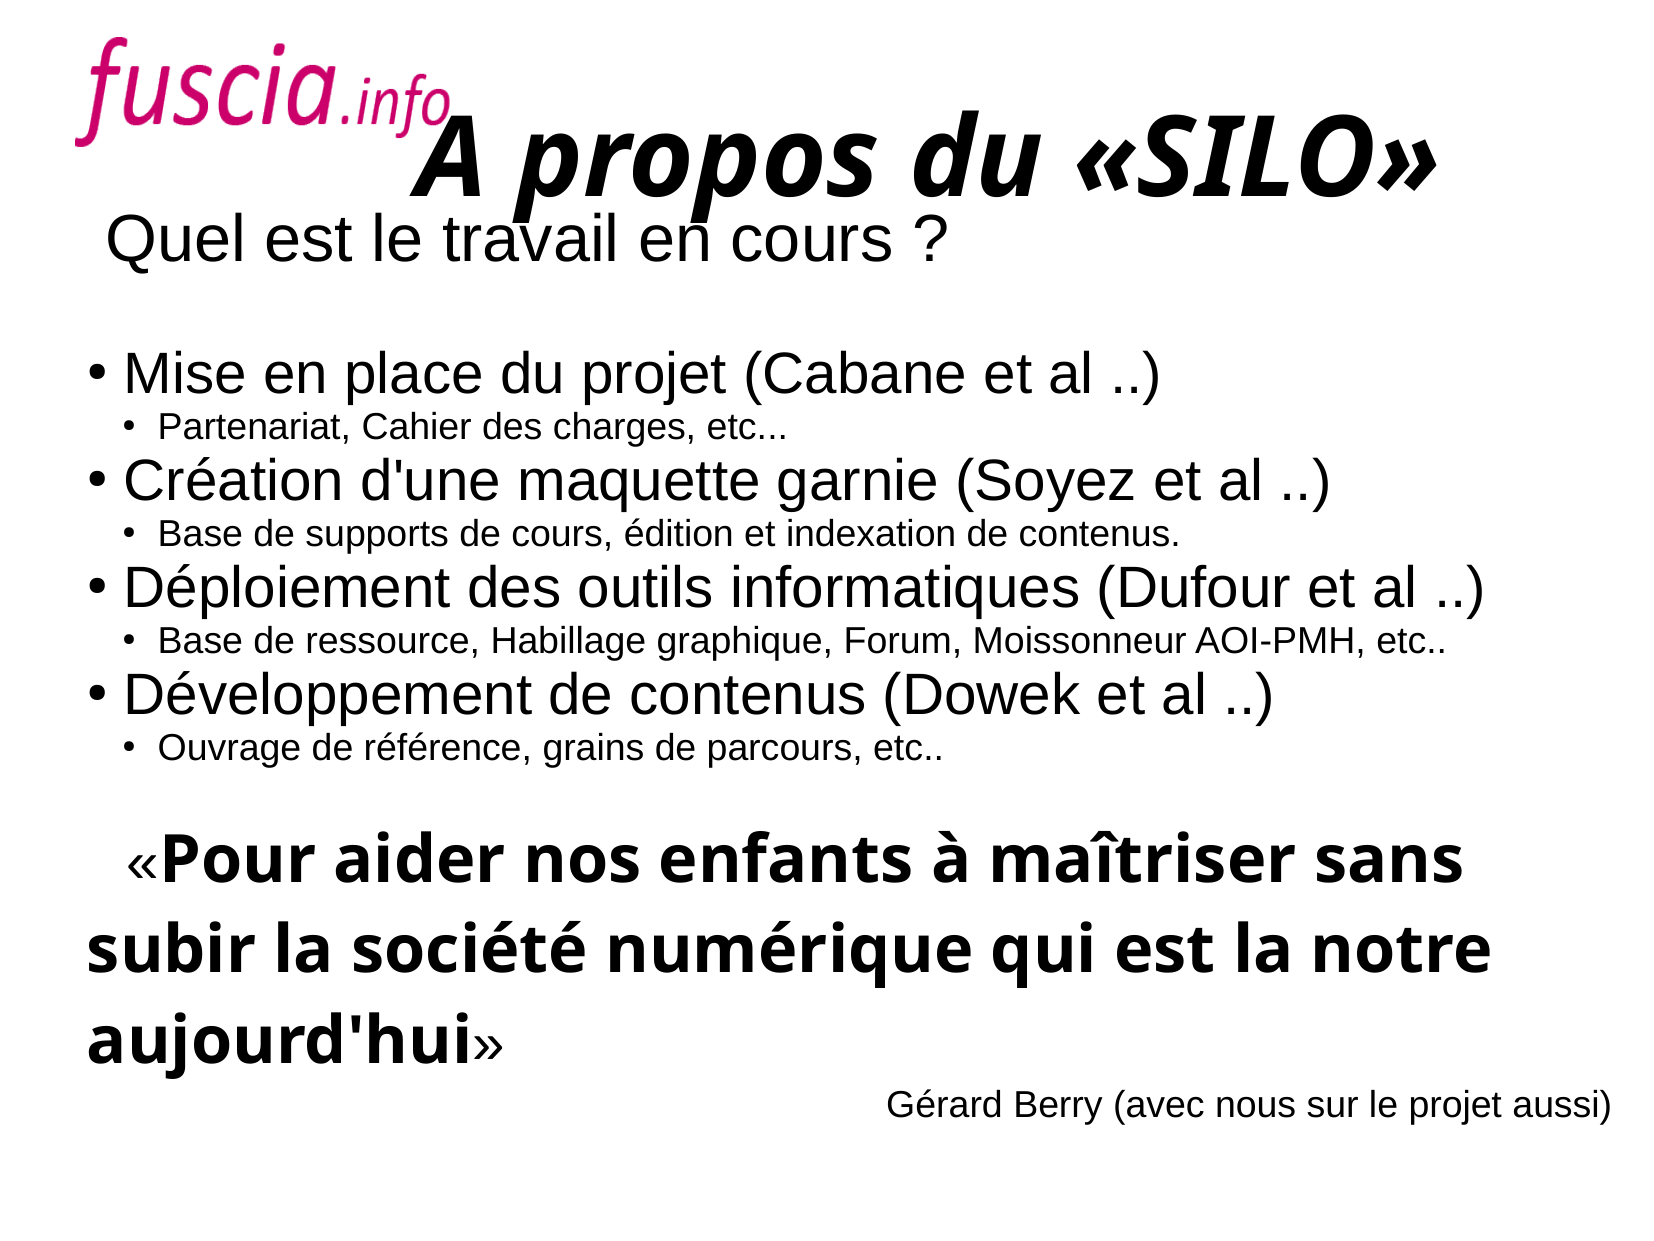

# A propos du «SILO»
 Quel est le travail en cours ?
 Mise en place du projet (Cabane et al ..)
Partenariat, Cahier des charges, etc...
 Création d'une maquette garnie (Soyez et al ..)
Base de supports de cours, édition et indexation de contenus.
 Déploiement des outils informatiques (Dufour et al ..)
Base de ressource, Habillage graphique, Forum, Moissonneur AOI-PMH, etc..
 Développement de contenus (Dowek et al ..)
Ouvrage de référence, grains de parcours, etc..
 «Pour aider nos enfants à maîtriser sans subir la société numérique qui est la notre aujourd'hui»
Gérard Berry (avec nous sur le projet aussi)